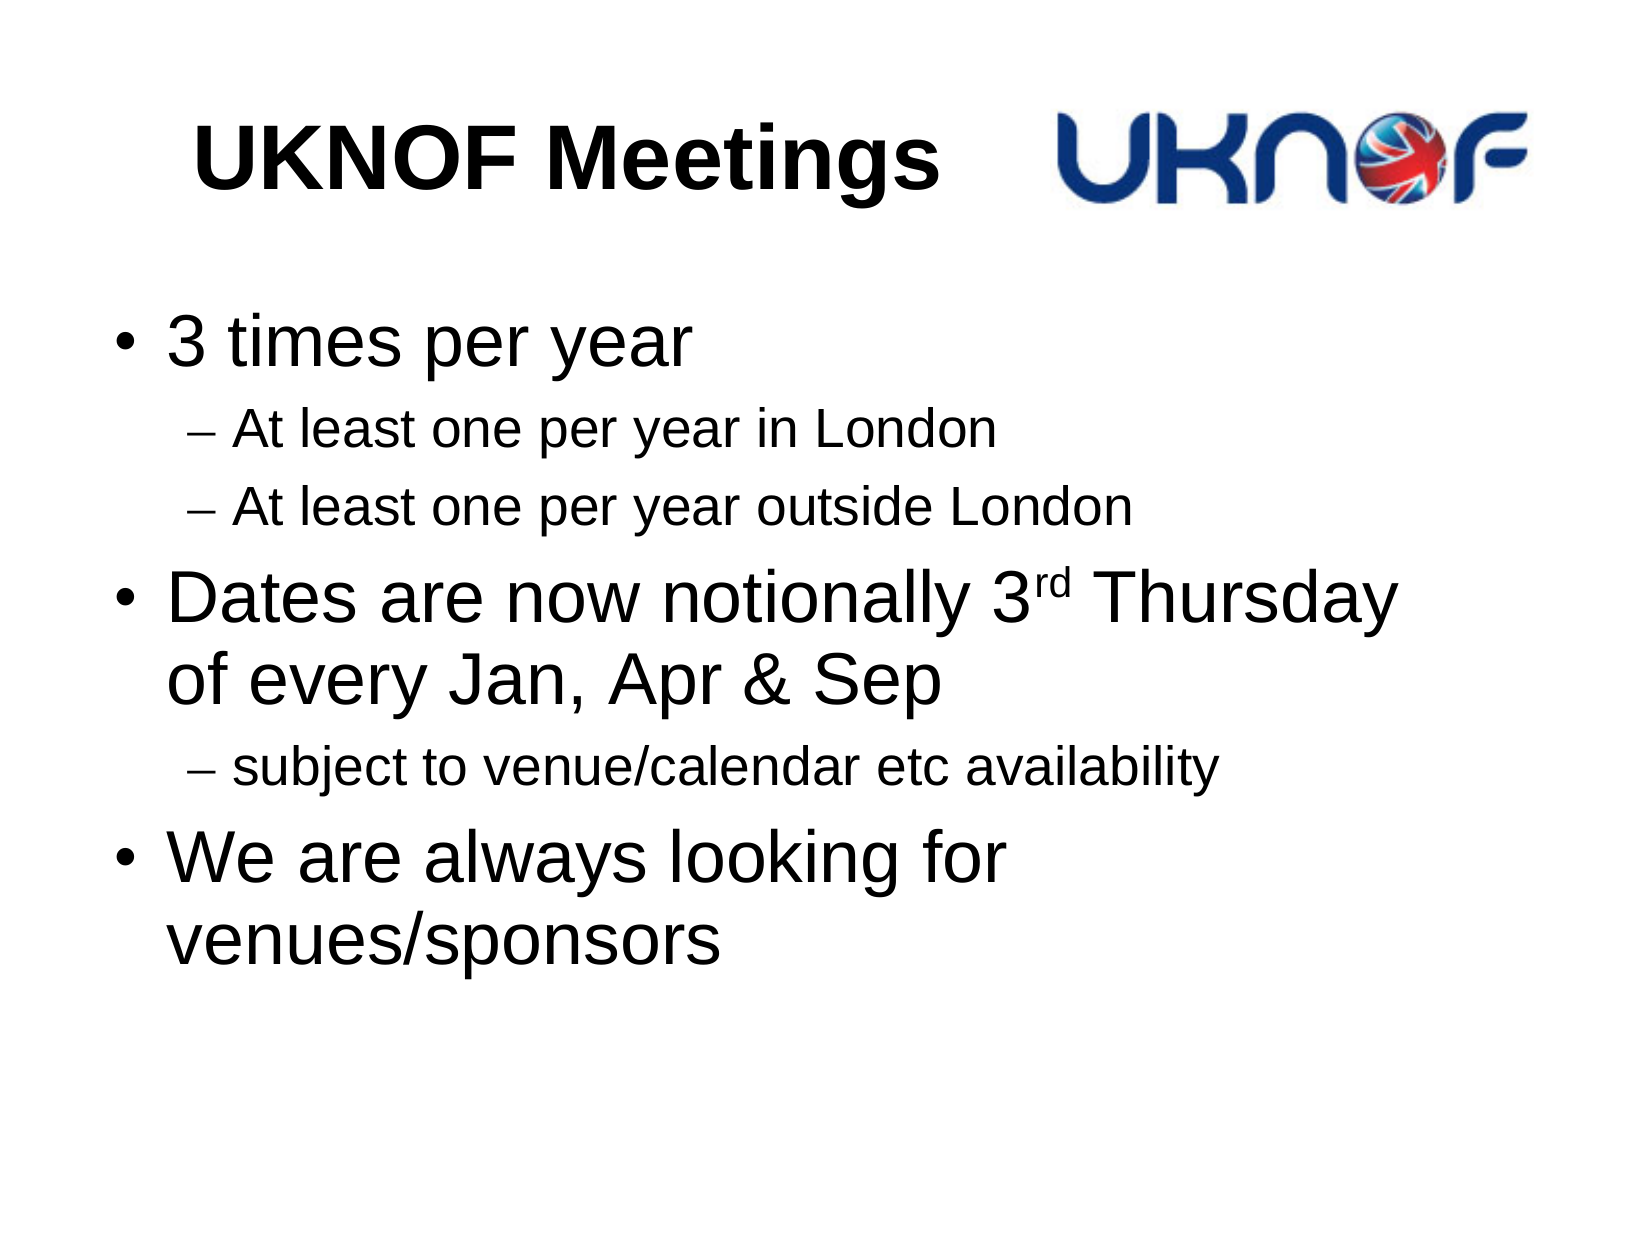

# UKNOF Meetings
3 times per year
At least one per year in London
At least one per year outside London
Dates are now notionally 3rd Thursday
of every Jan, Apr & Sep
subject to venue/calendar etc availability
We are always looking for venues/sponsors